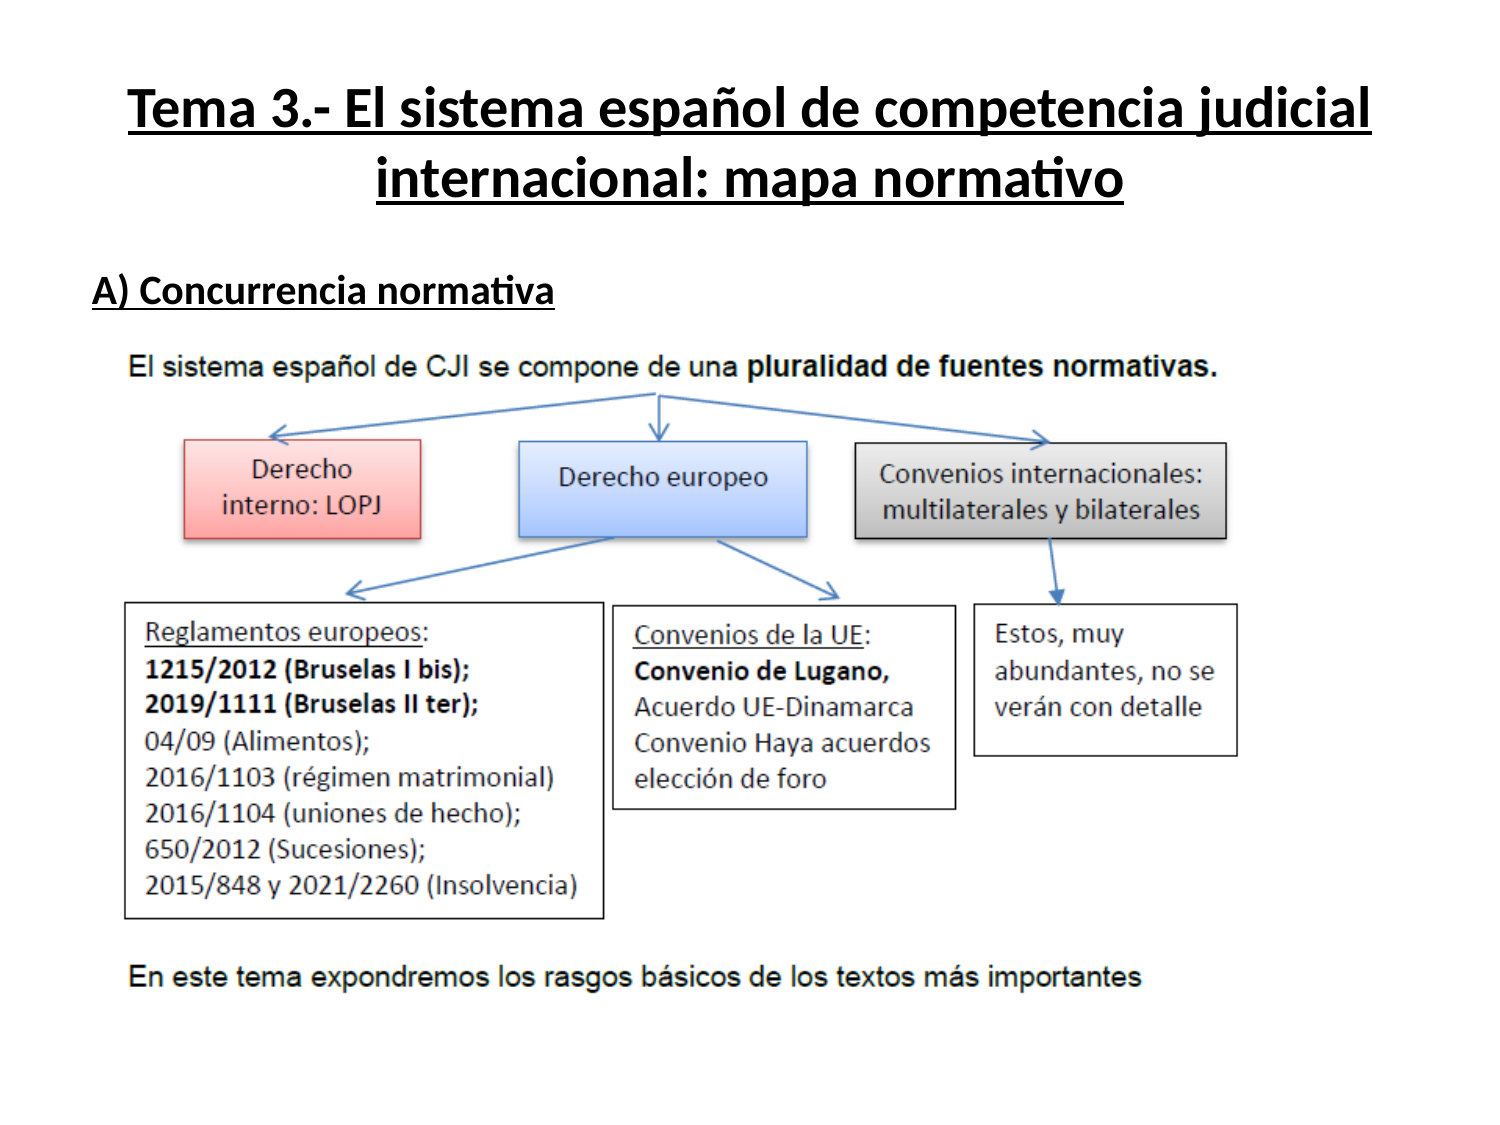

# Tema 3.- El sistema español de competencia judicial internacional: mapa normativo
A) Concurrencia normativa